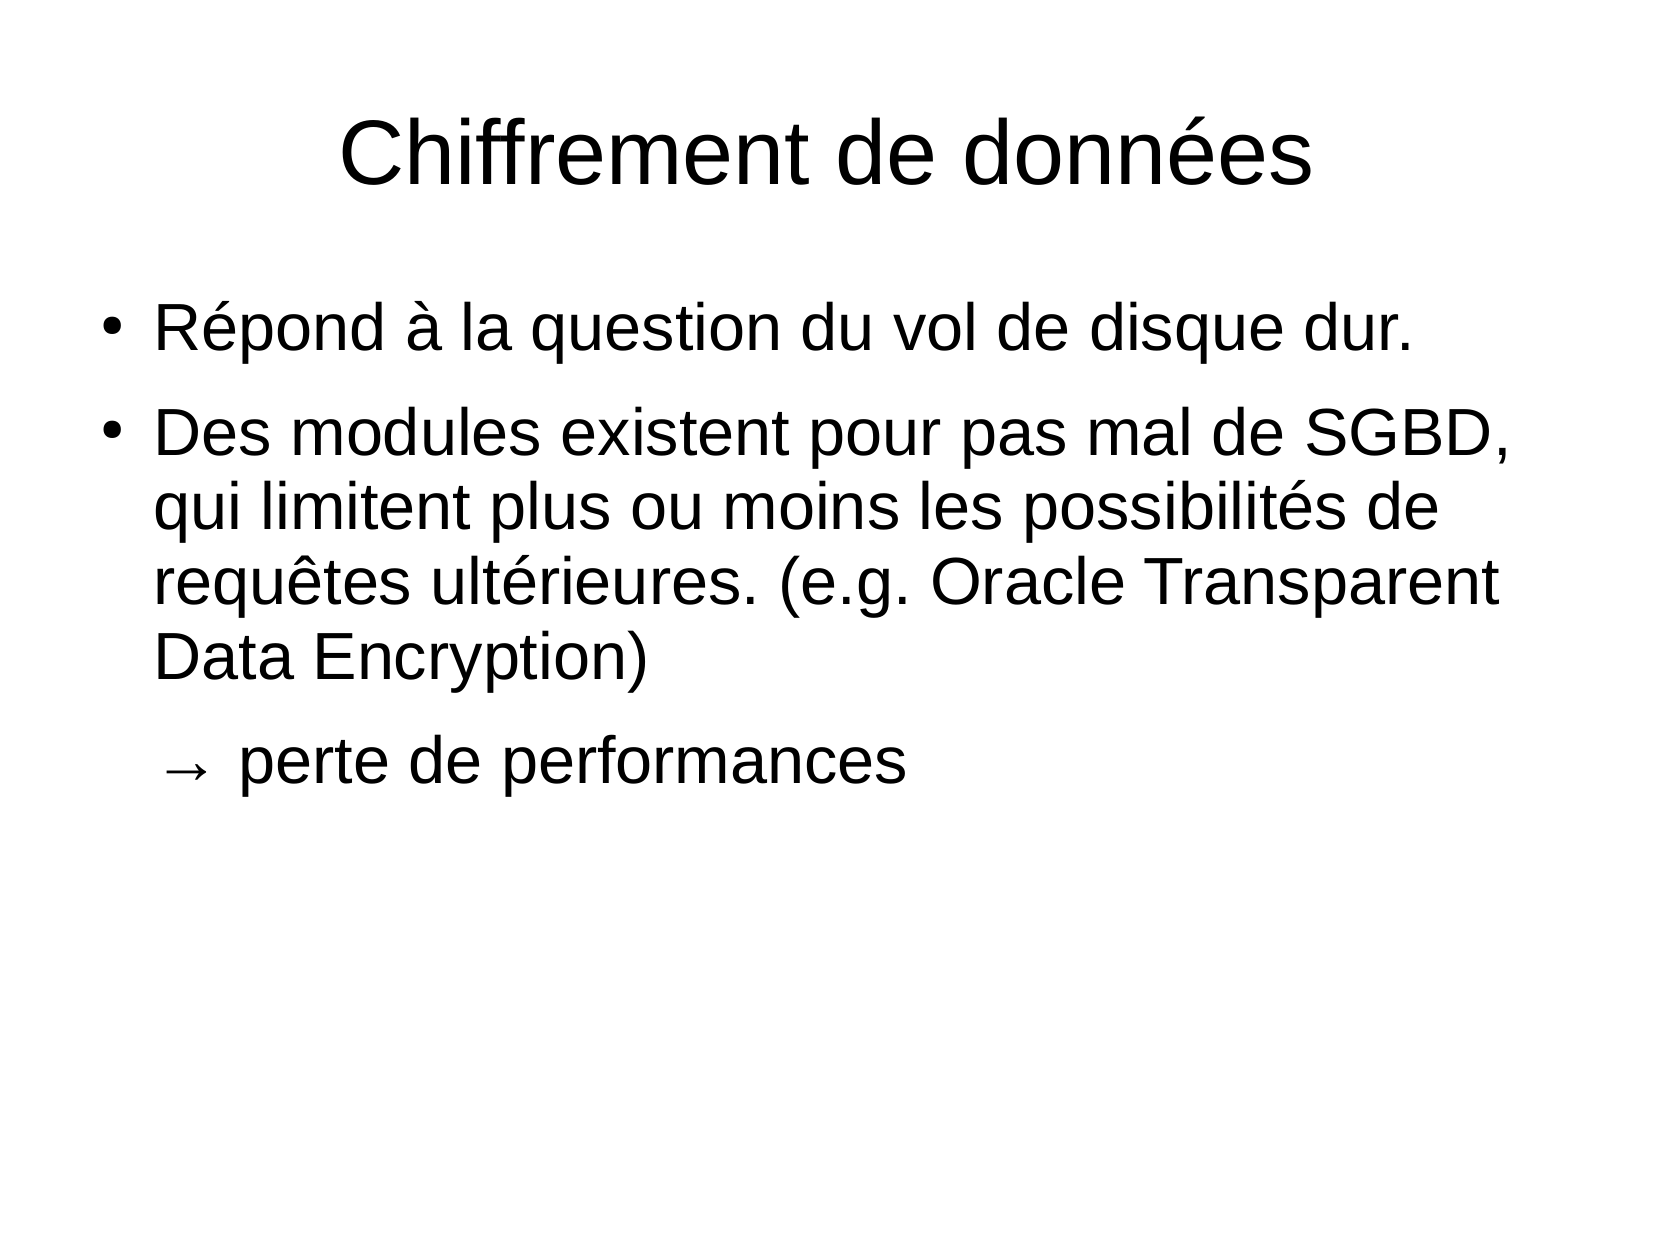

# Chiffrement de données
Répond à la question du vol de disque dur.
Des modules existent pour pas mal de SGBD, qui limitent plus ou moins les possibilités de requêtes ultérieures. (e.g. Oracle Transparent Data Encryption)
→ perte de performances